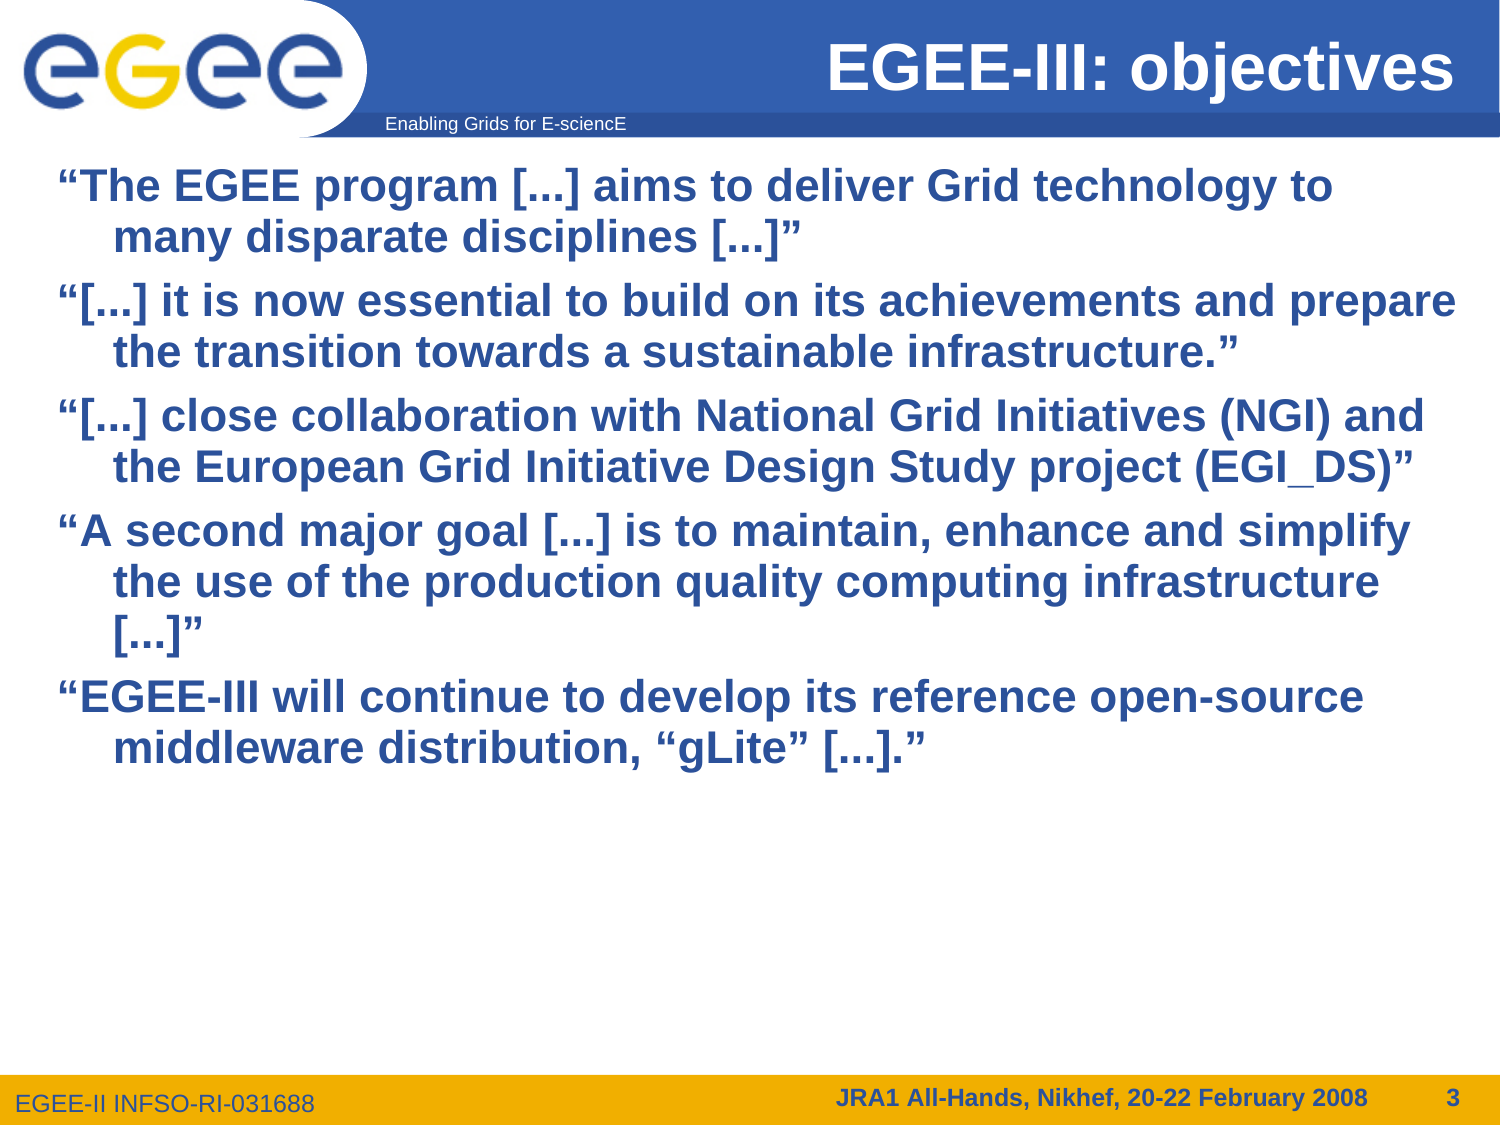

# EGEE-III: objectives
“The EGEE program [...] aims to deliver Grid technology to many disparate disciplines [...]”
“[...] it is now essential to build on its achievements and prepare the transition towards a sustainable infrastructure.”
“[...] close collaboration with National Grid Initiatives (NGI) and the European Grid Initiative Design Study project (EGI_DS)”
“A second major goal [...] is to maintain, enhance and simplify the use of the production quality computing infrastructure [...]”
“EGEE-III will continue to develop its reference open-source middleware distribution, “gLite” [...].”
JRA1 All-Hands, Nikhef, 20-22 February 2008
3